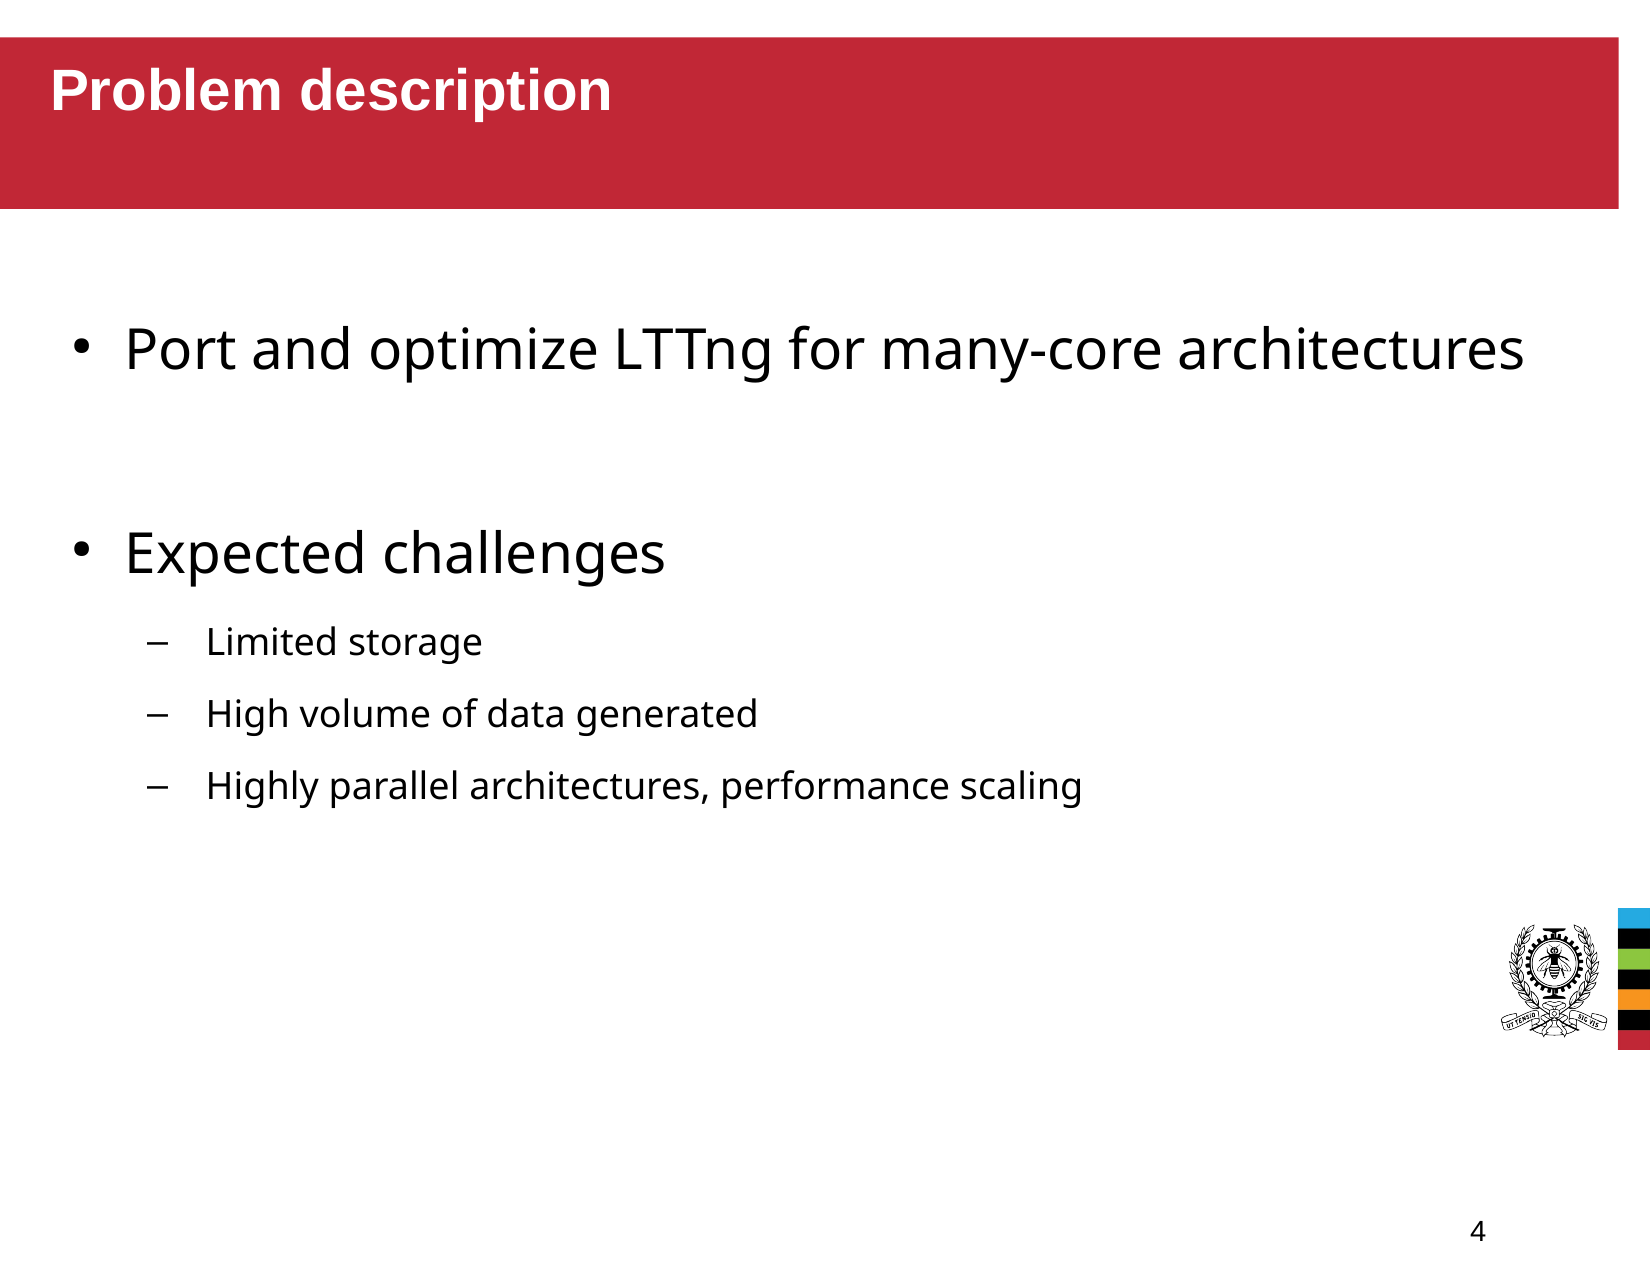

Problem description
# Port and optimize LTTng for many-core architectures
Expected challenges
Limited storage
High volume of data generated
Highly parallel architectures, performance scaling